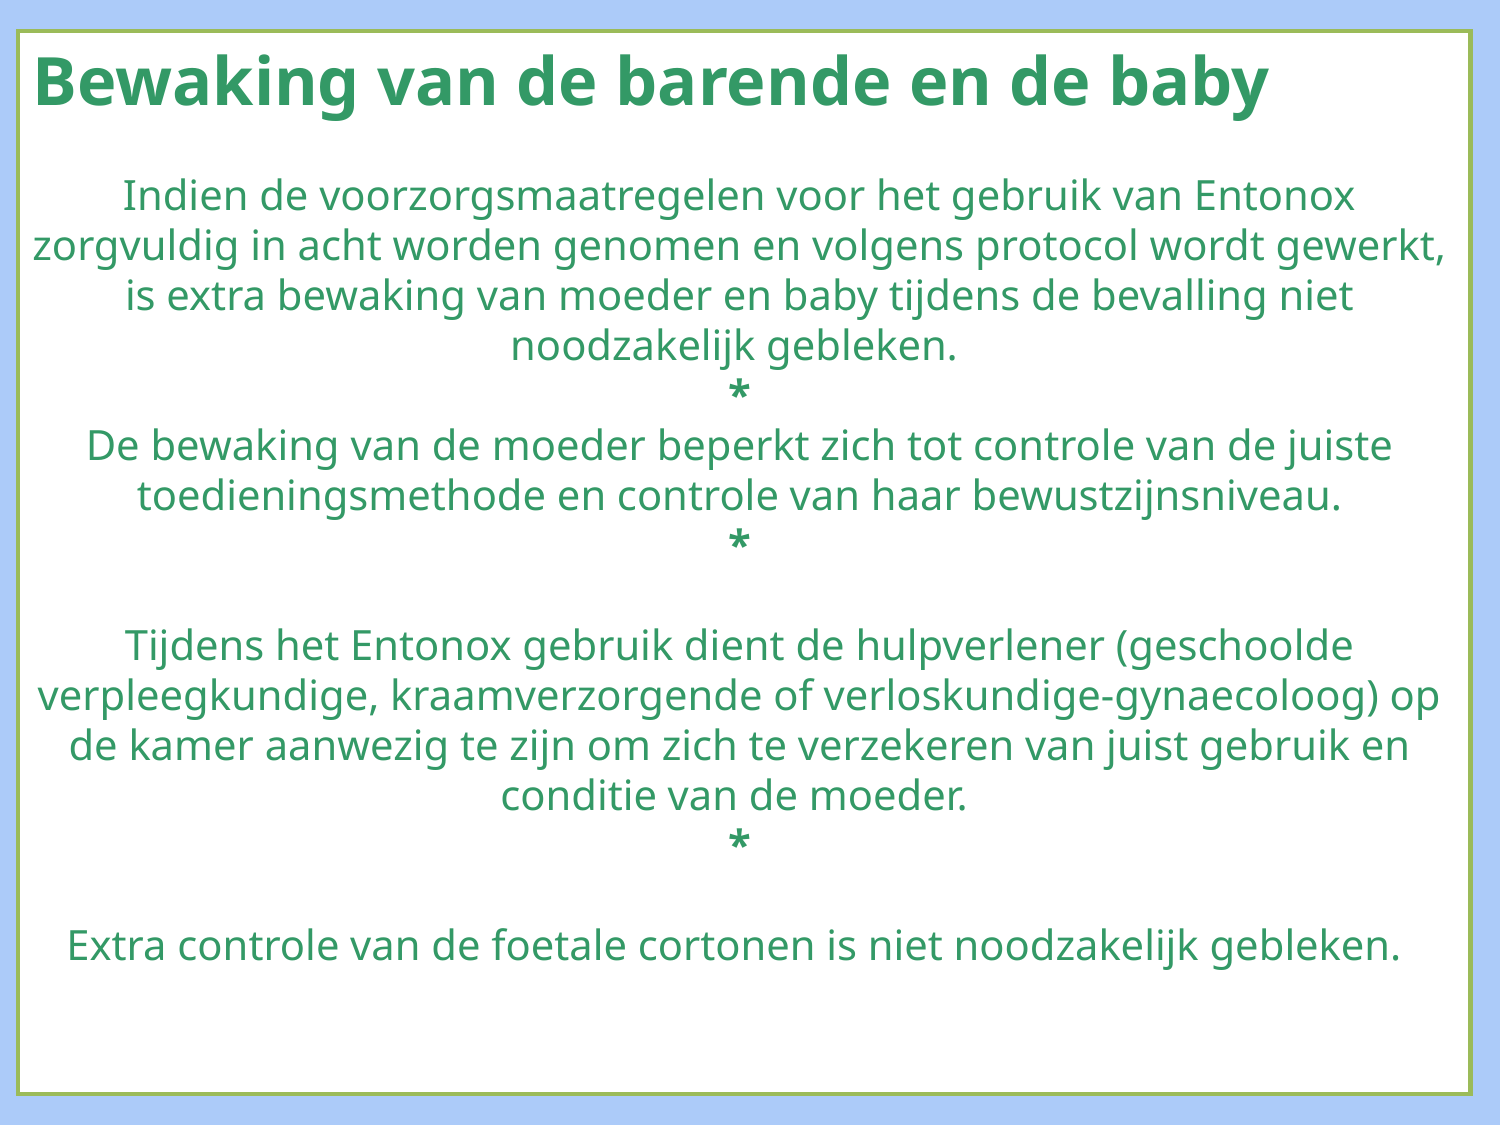

Bewaking van de barende en de baby
Indien de voorzorgsmaatregelen voor het gebruik van Entonox zorgvuldig in acht worden genomen en volgens protocol wordt gewerkt, is extra bewaking van moeder en baby tijdens de bevalling niet noodzakelijk gebleken.
*
De bewaking van de moeder beperkt zich tot controle van de juiste toedieningsmethode en controle van haar bewustzijnsniveau.
*
Tijdens het Entonox gebruik dient de hulpverlener (geschoolde verpleegkundige, kraamverzorgende of verloskundige-gynaecoloog) op de kamer aanwezig te zijn om zich te verzekeren van juist gebruik en conditie van de moeder.
*
Extra controle van de foetale cortonen is niet noodzakelijk gebleken.